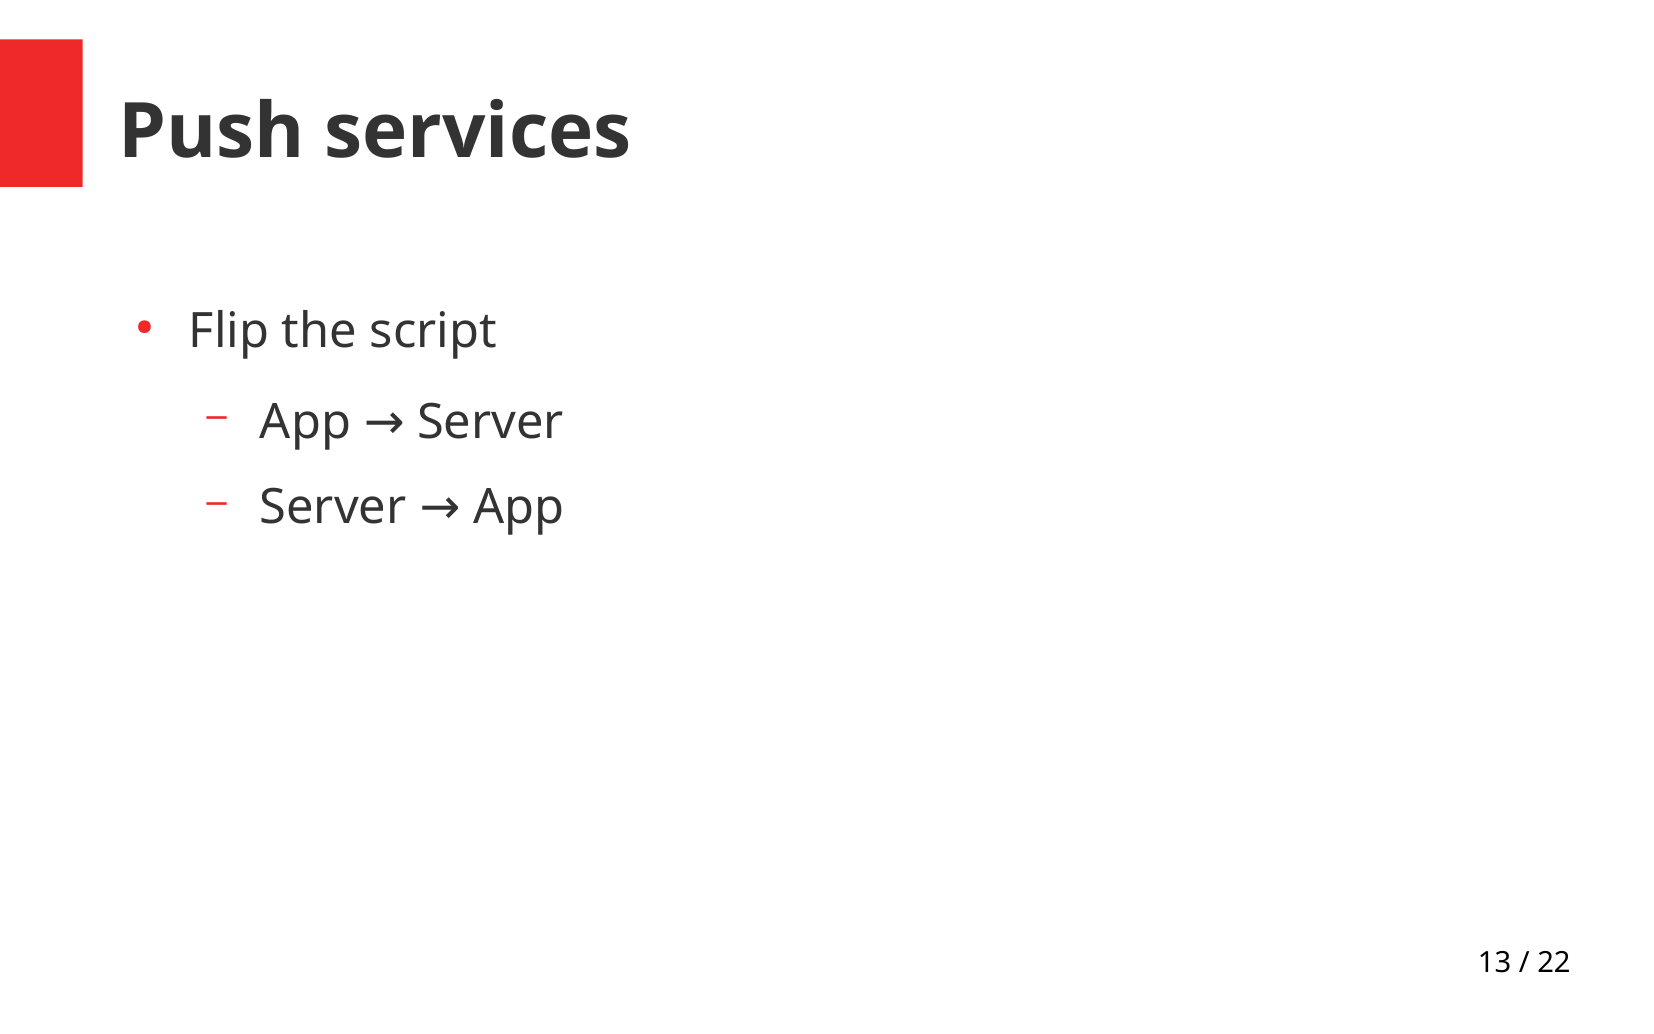

# Push services
Flip the script
App → Server
Server → App
13